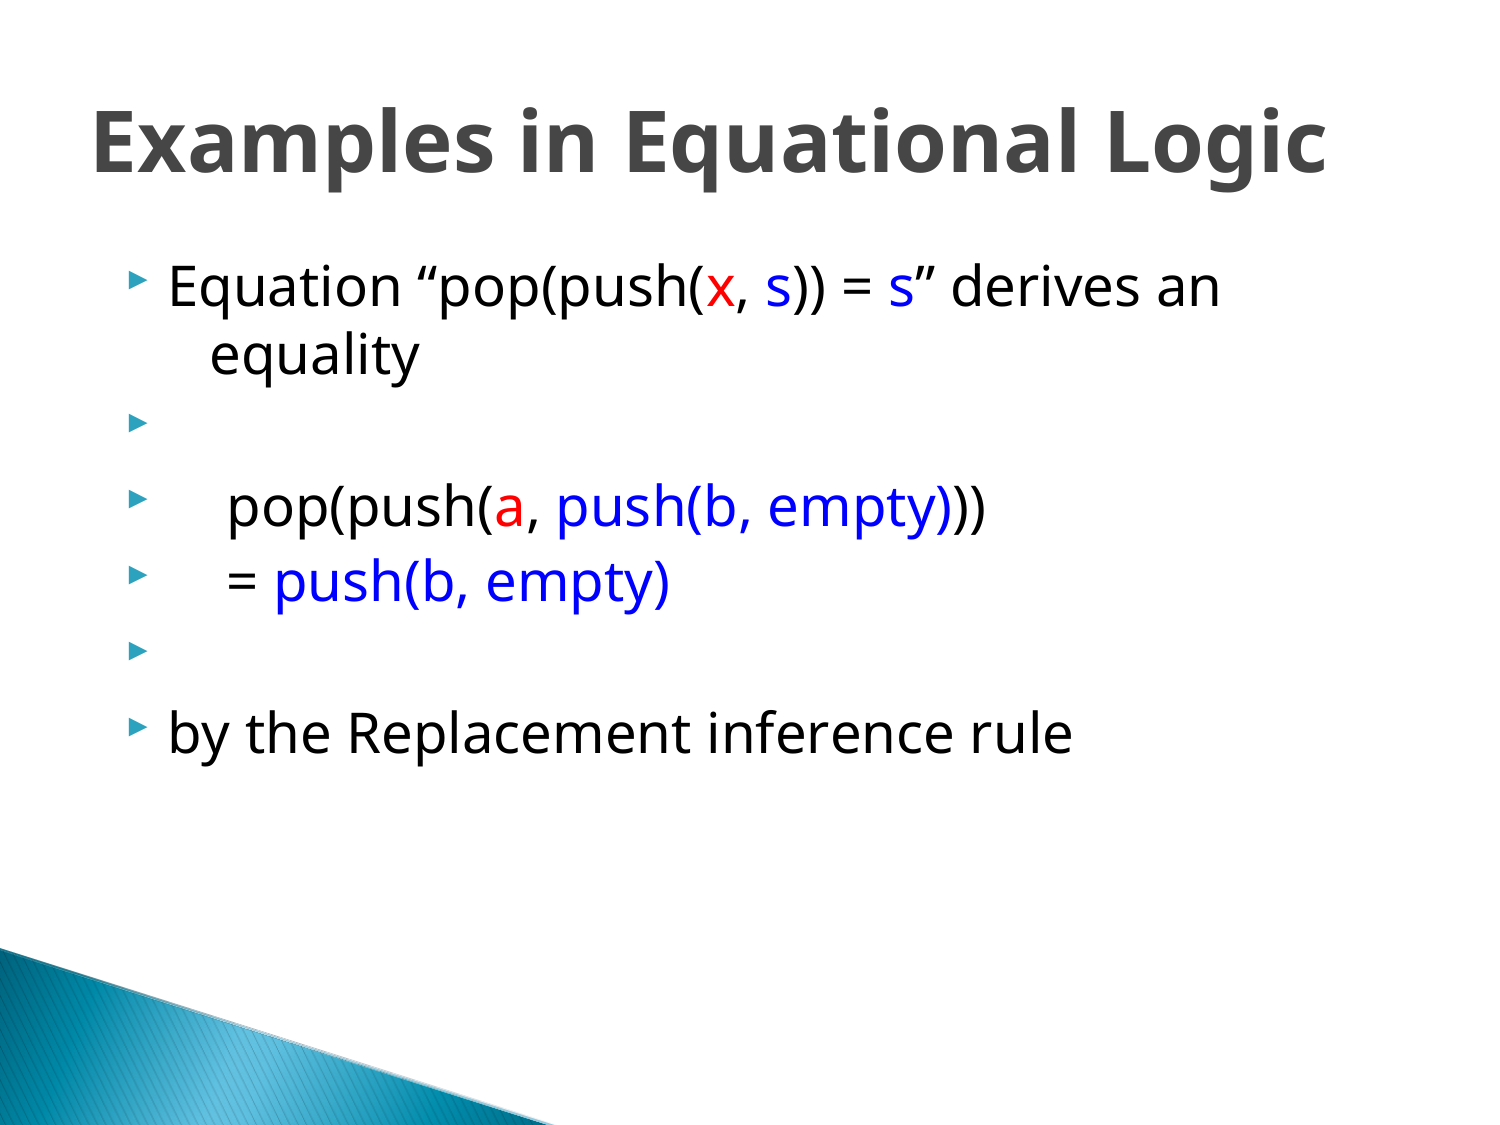

# Examples in Equational Logic
Equation “pop(push(x, s)) = s” derives an equality
 pop(push(a, push(b, empty)))
 = push(b, empty)
by the Replacement inference rule